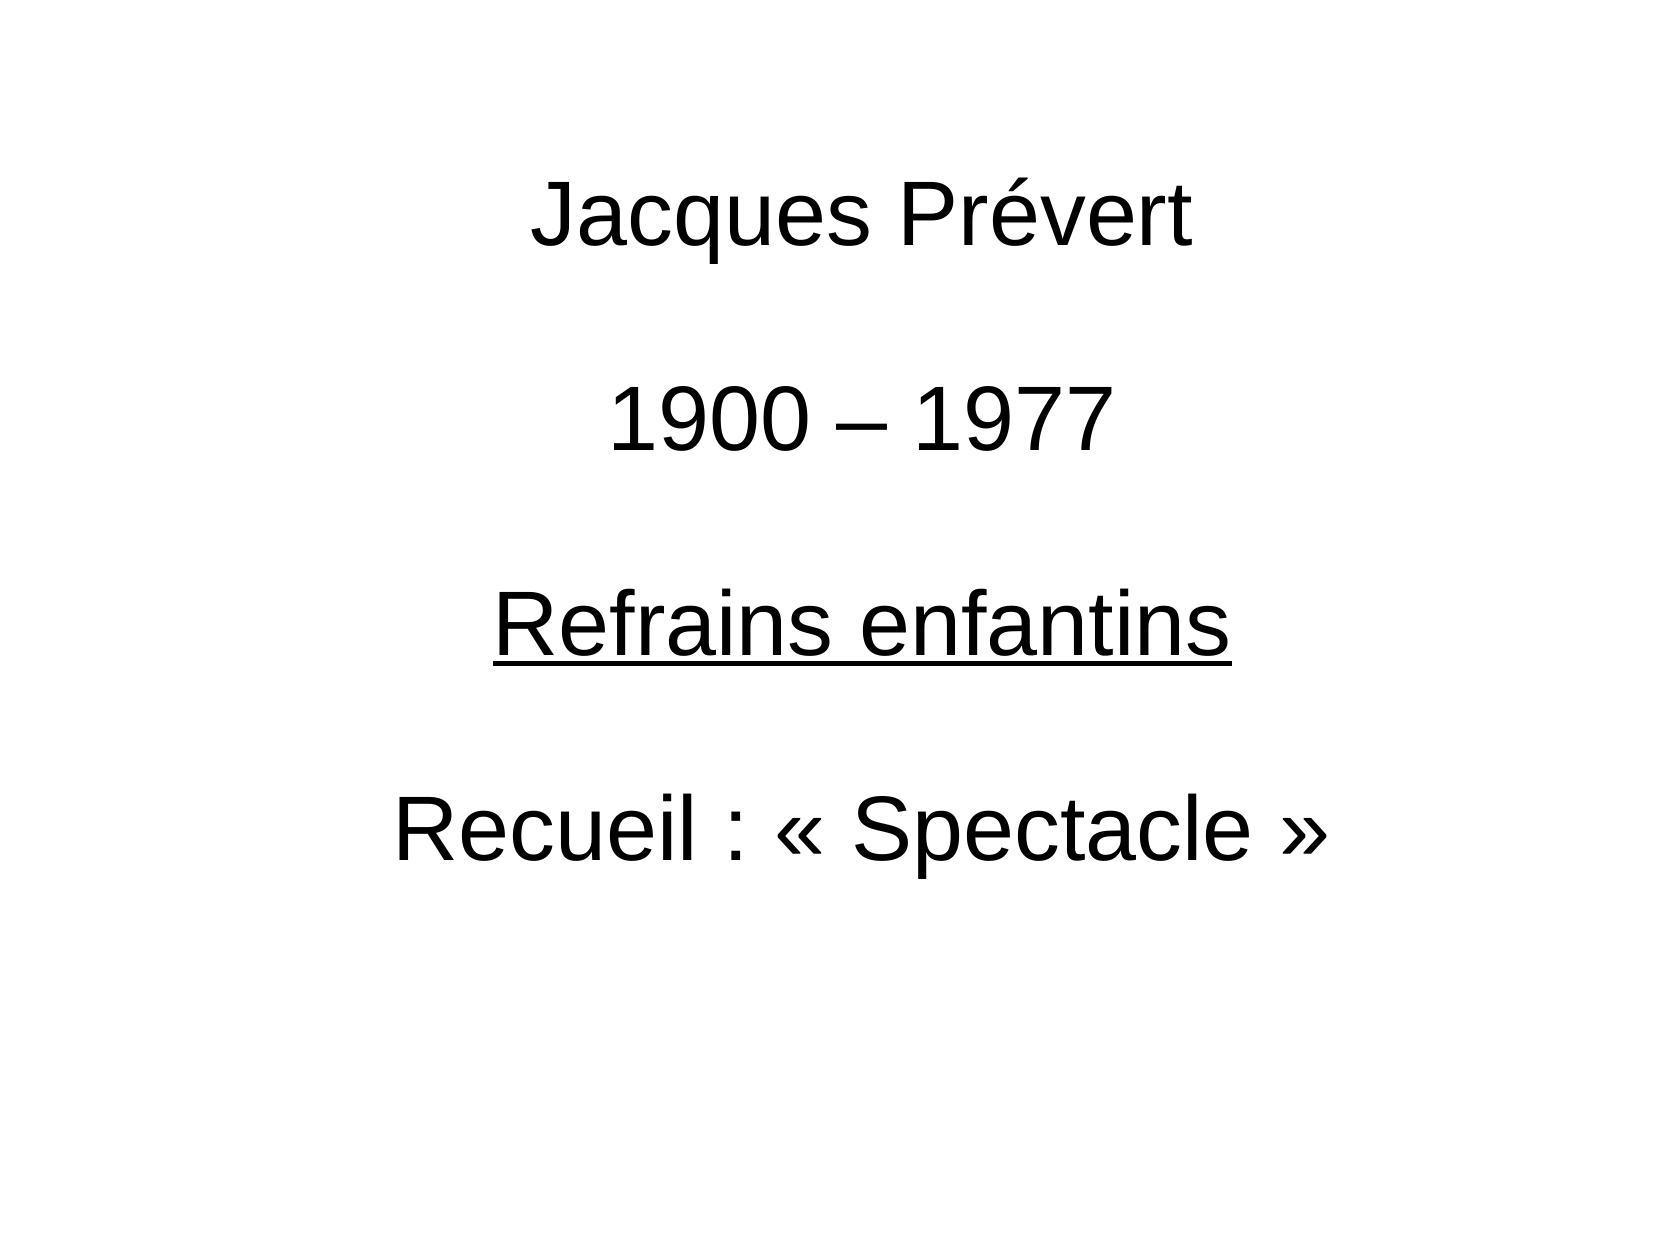

# Jacques Prévert 1900 – 1977 Refrains enfantins Recueil : « Spectacle »